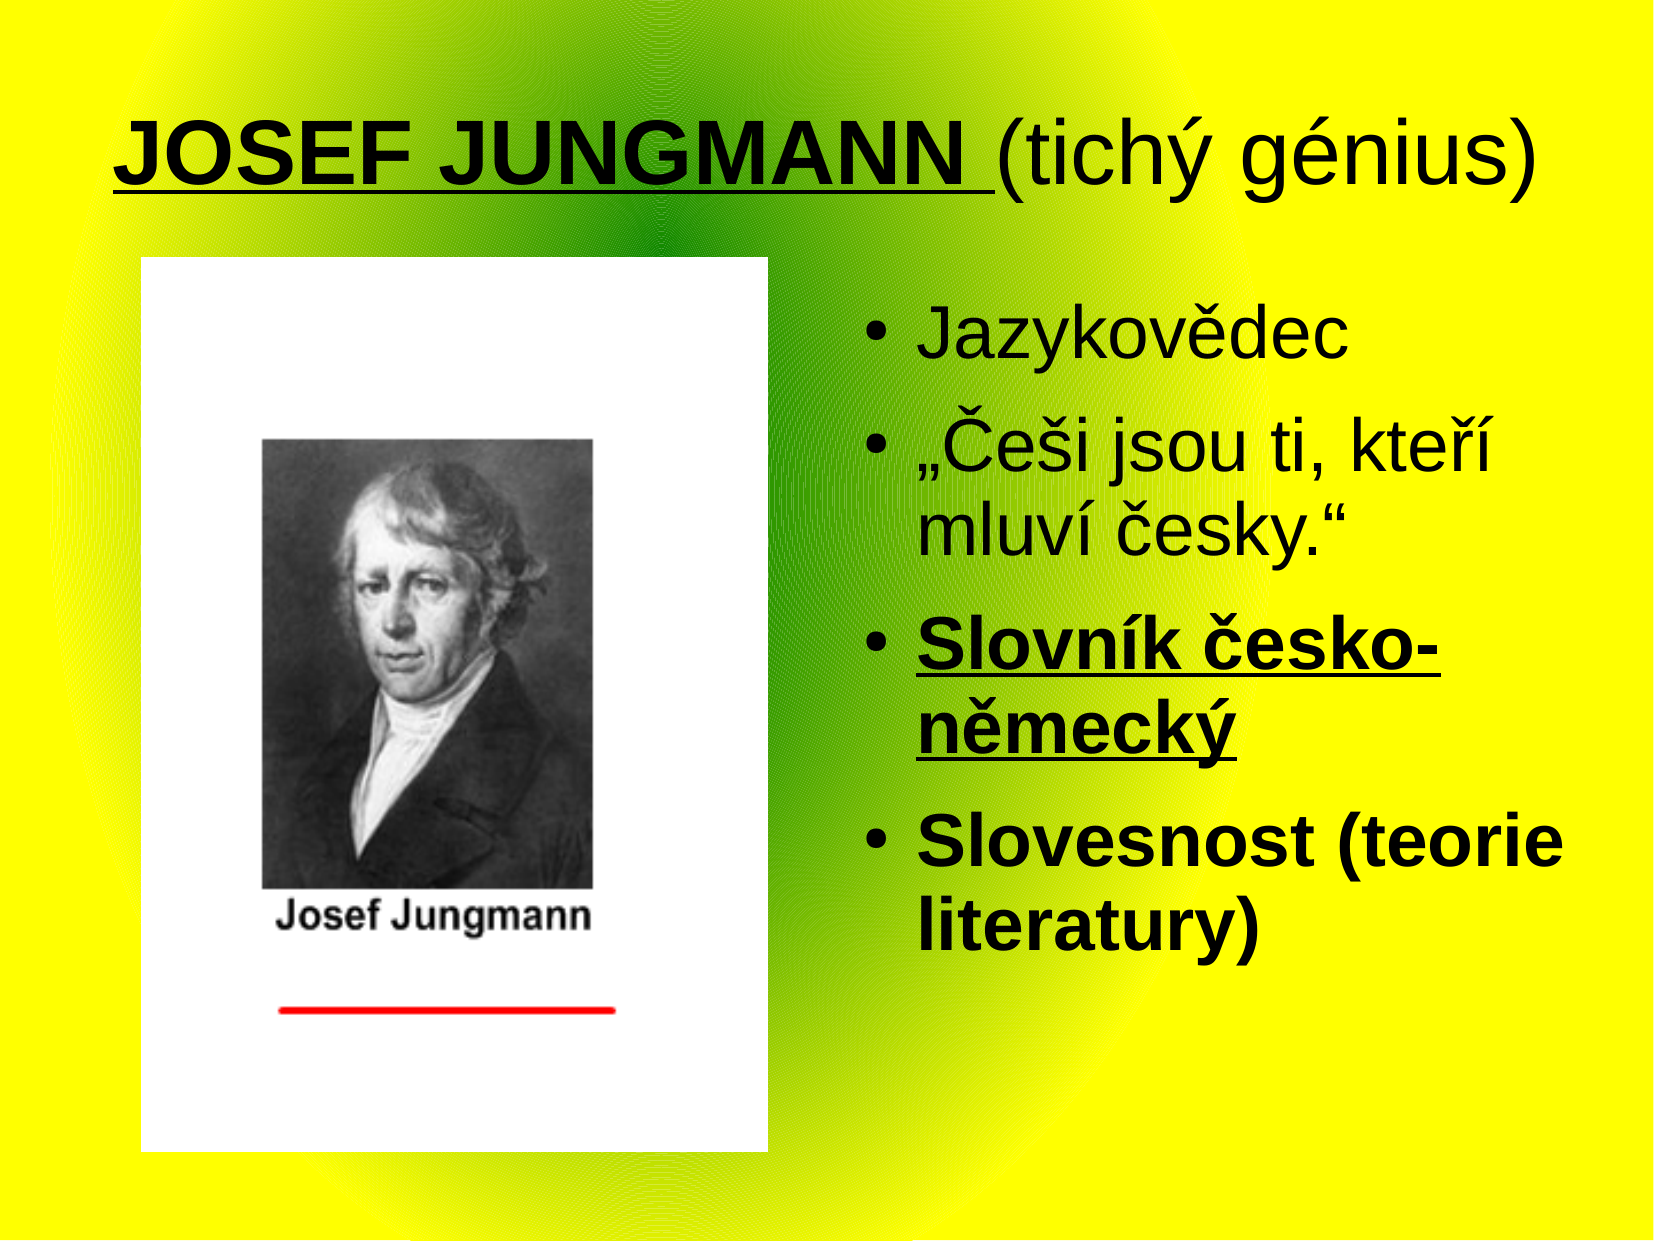

# JOSEF JUNGMANN (tichý génius)
Jazykovědec
„Češi jsou ti, kteří mluví česky.“
Slovník česko-německý
Slovesnost (teorie literatury)